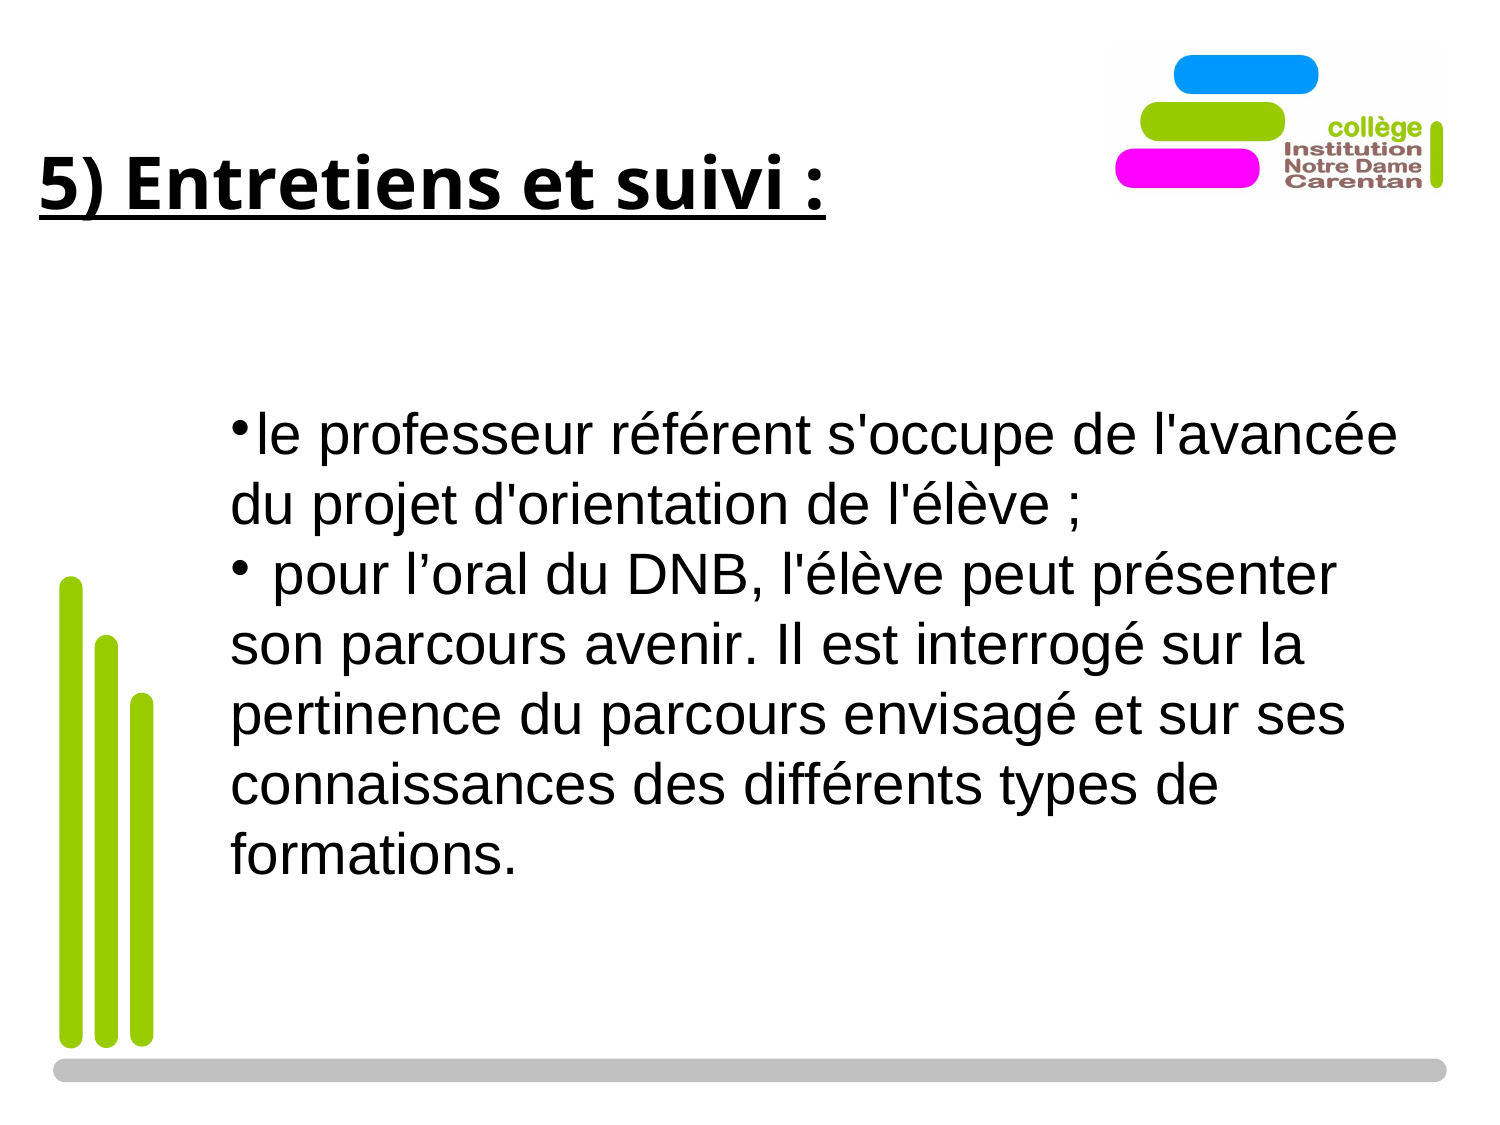

5) Entretiens et suivi :
le professeur référent s'occupe de l'avancée du projet d'orientation de l'élève ;
 pour l’oral du DNB, l'élève peut présenter son parcours avenir. Il est interrogé sur la pertinence du parcours envisagé et sur ses connaissances des différents types de formations.